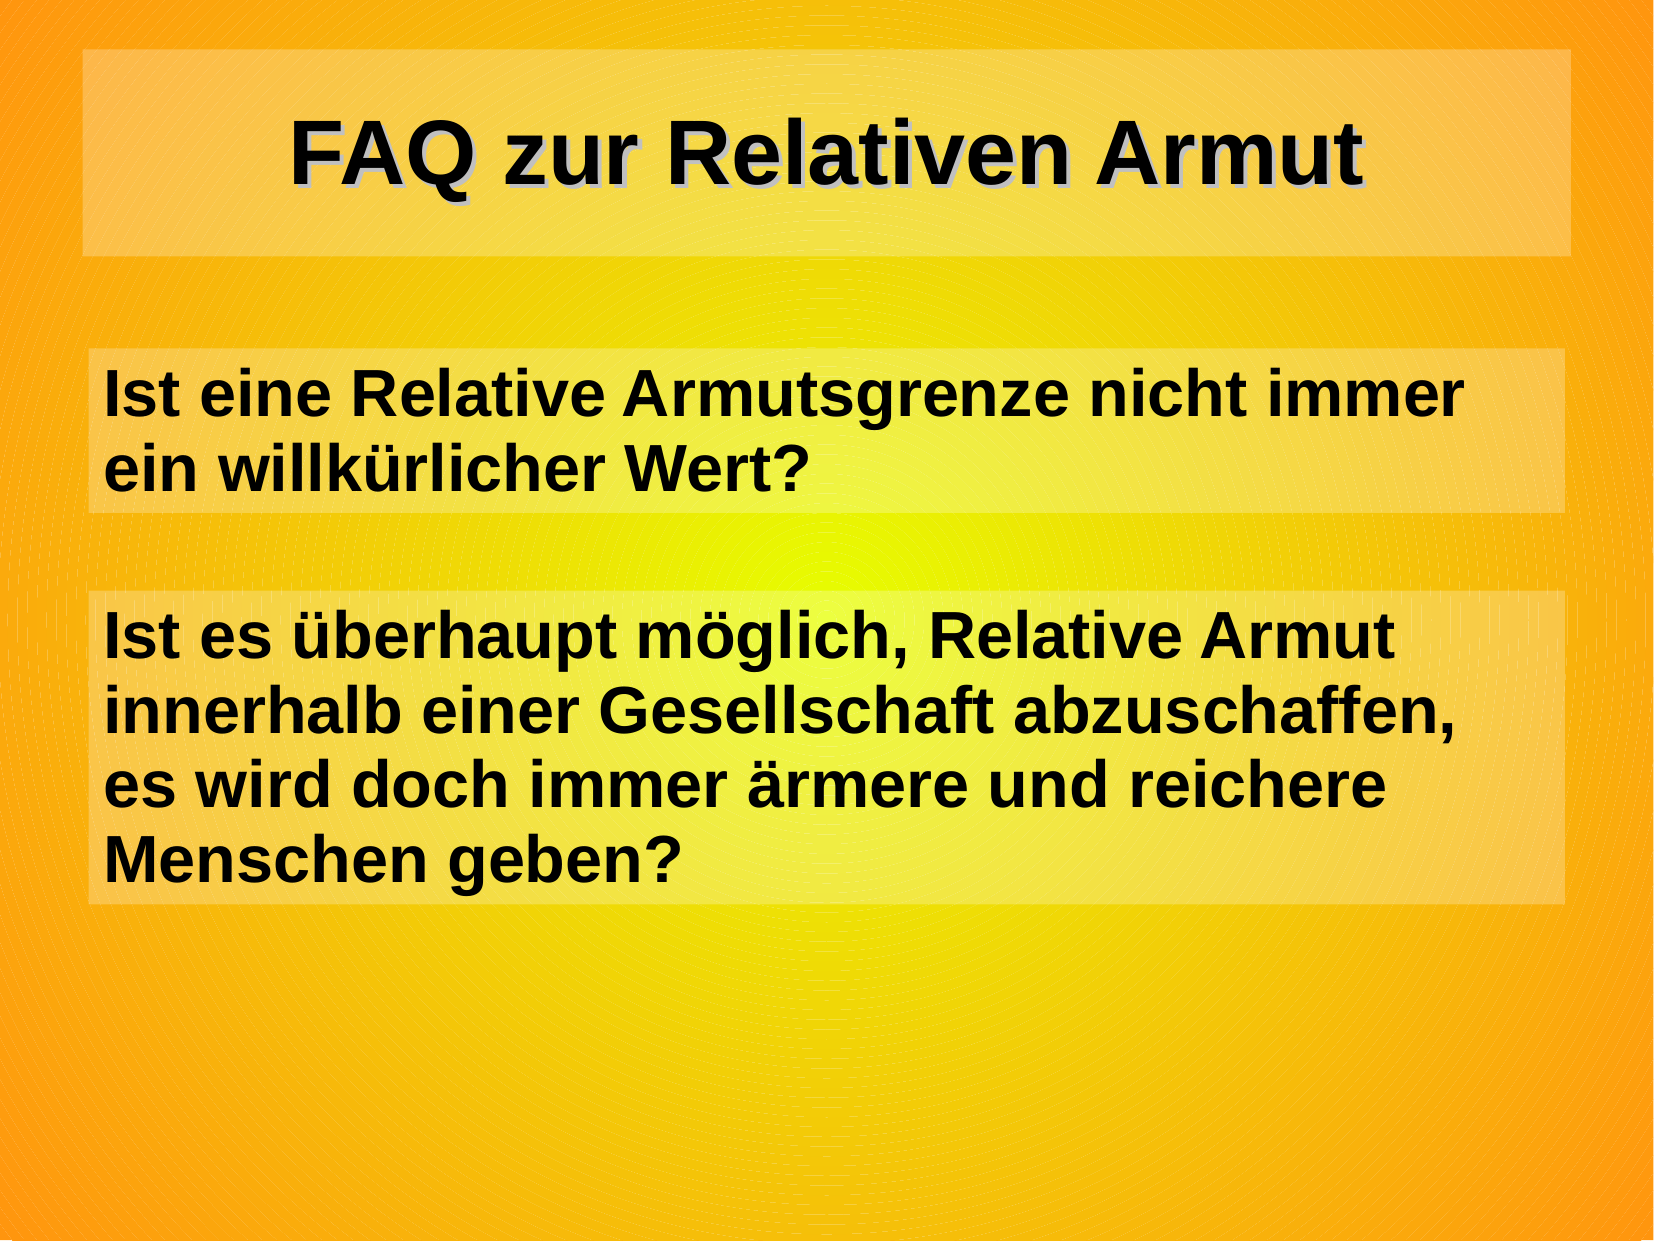

# FAQ zur Relativen Armut
Ist eine Relative Armutsgrenze nicht immer ein willkürlicher Wert?
Ist es überhaupt möglich, Relative Armut innerhalb einer Gesellschaft abzuschaffen, es wird doch immer ärmere und reichere Menschen geben?